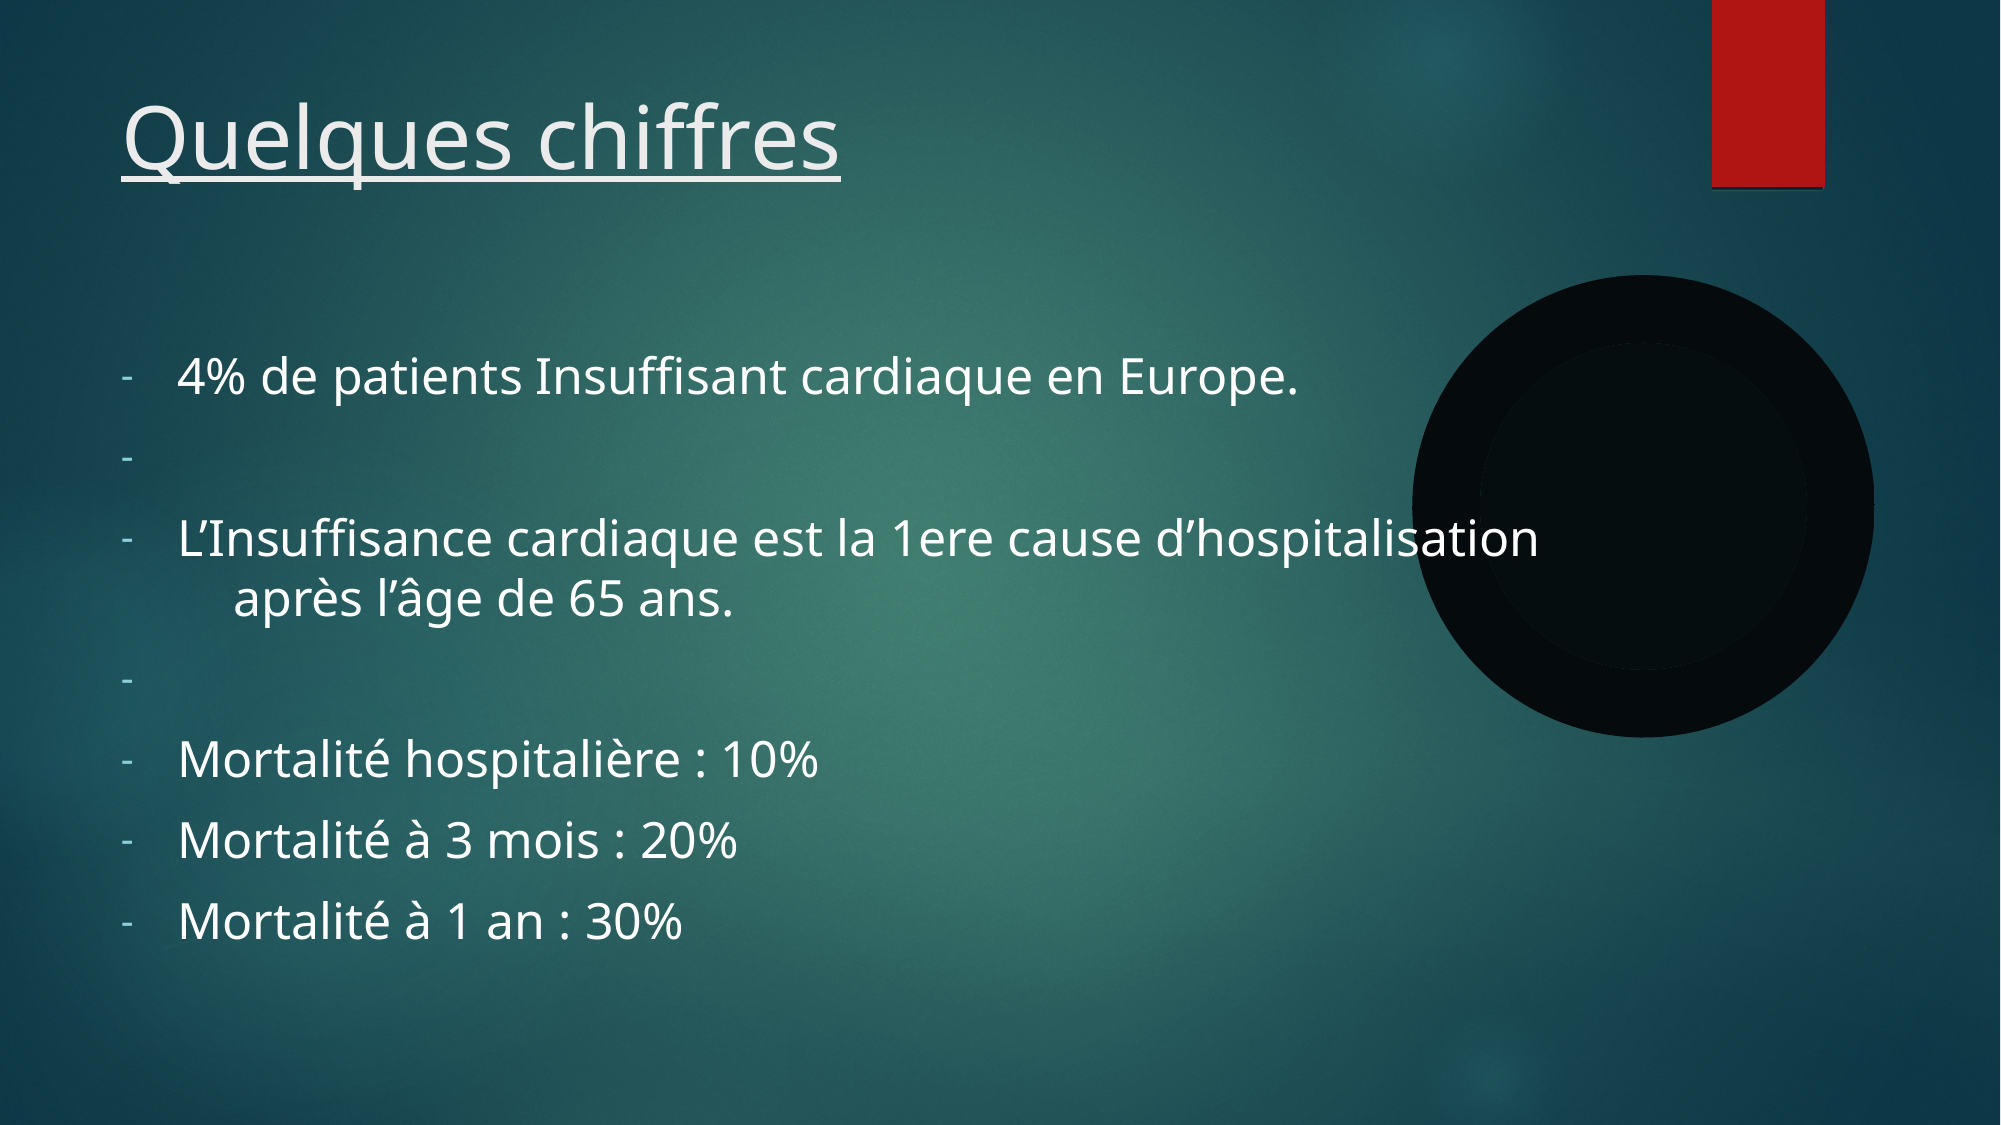

# Quelques chiffres
4% de patients Insuffisant cardiaque en Europe.
L’Insuffisance cardiaque est la 1ere cause d’hospitalisation après l’âge de 65 ans.
Mortalité hospitalière : 10%
Mortalité à 3 mois : 20%
Mortalité à 1 an : 30%